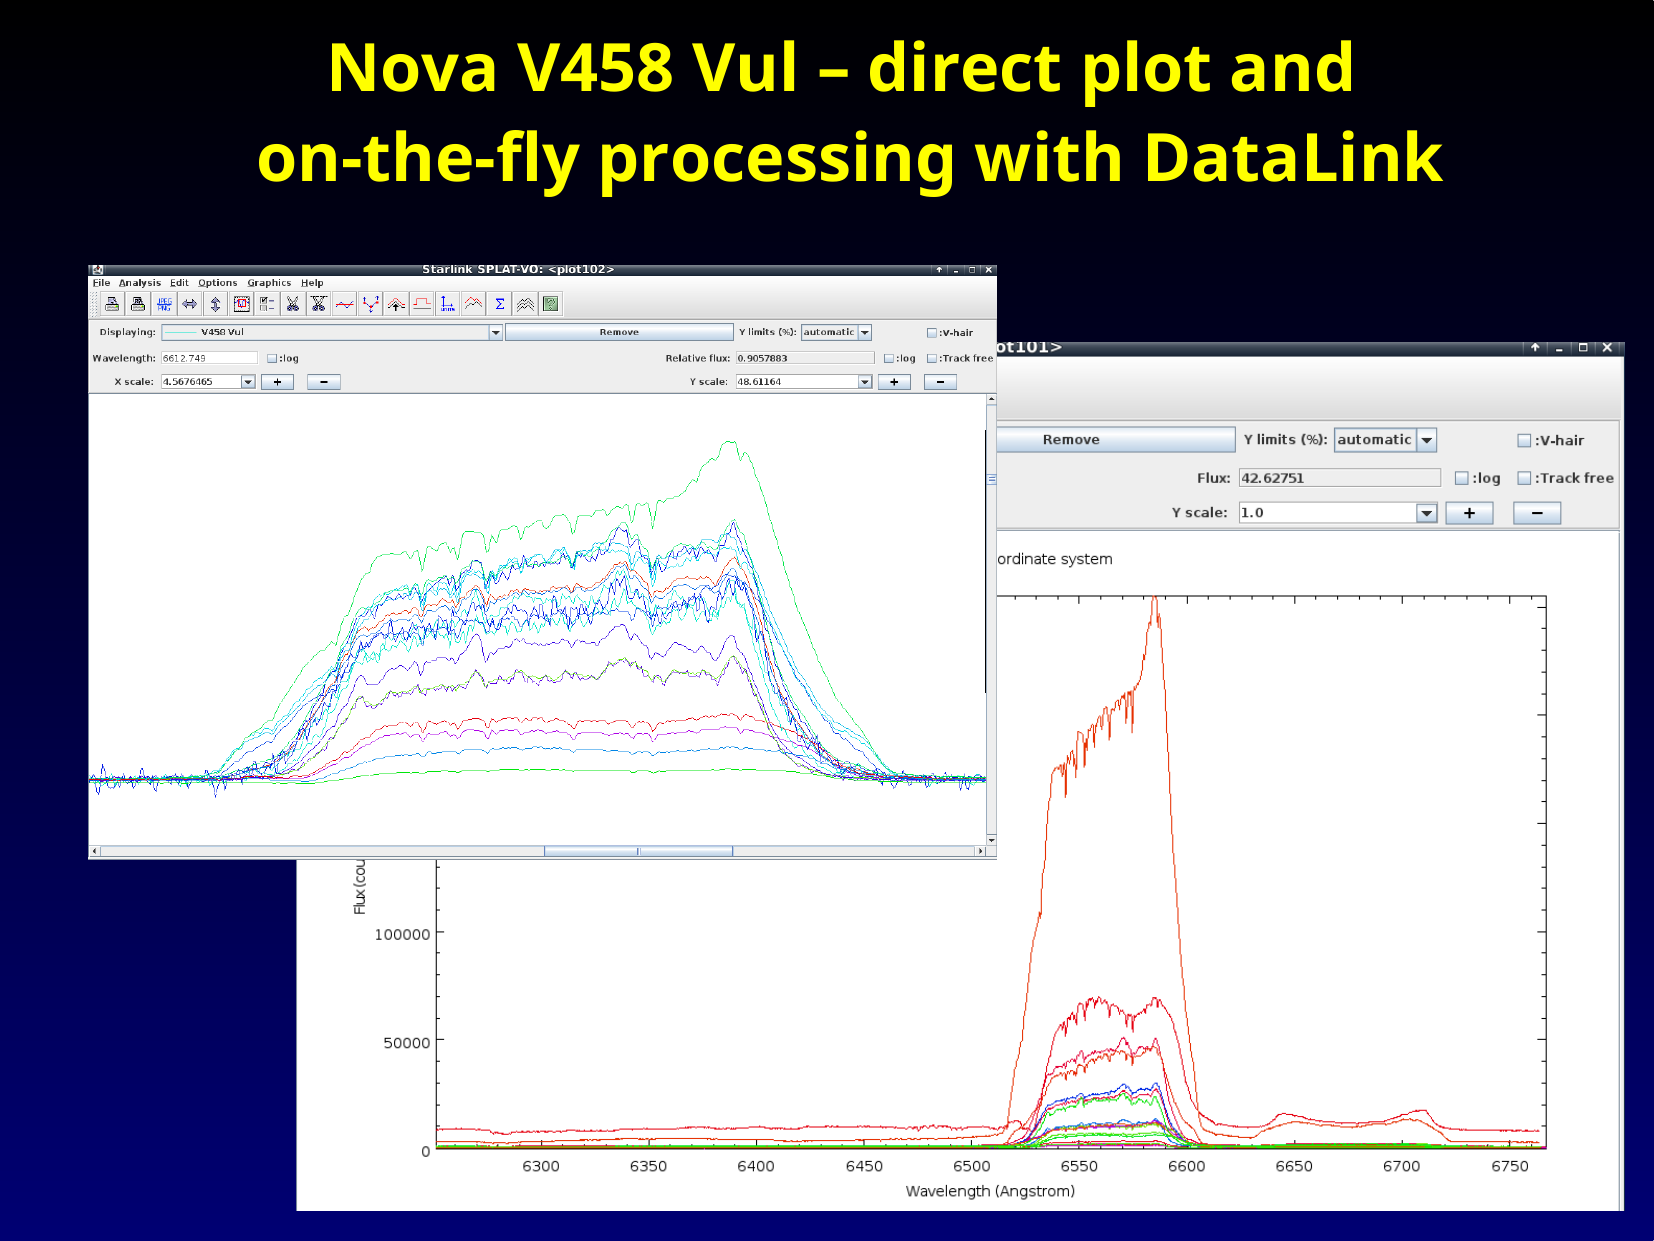

# Nova V458 Vul – direct plot and on-the-fly processing with DataLink